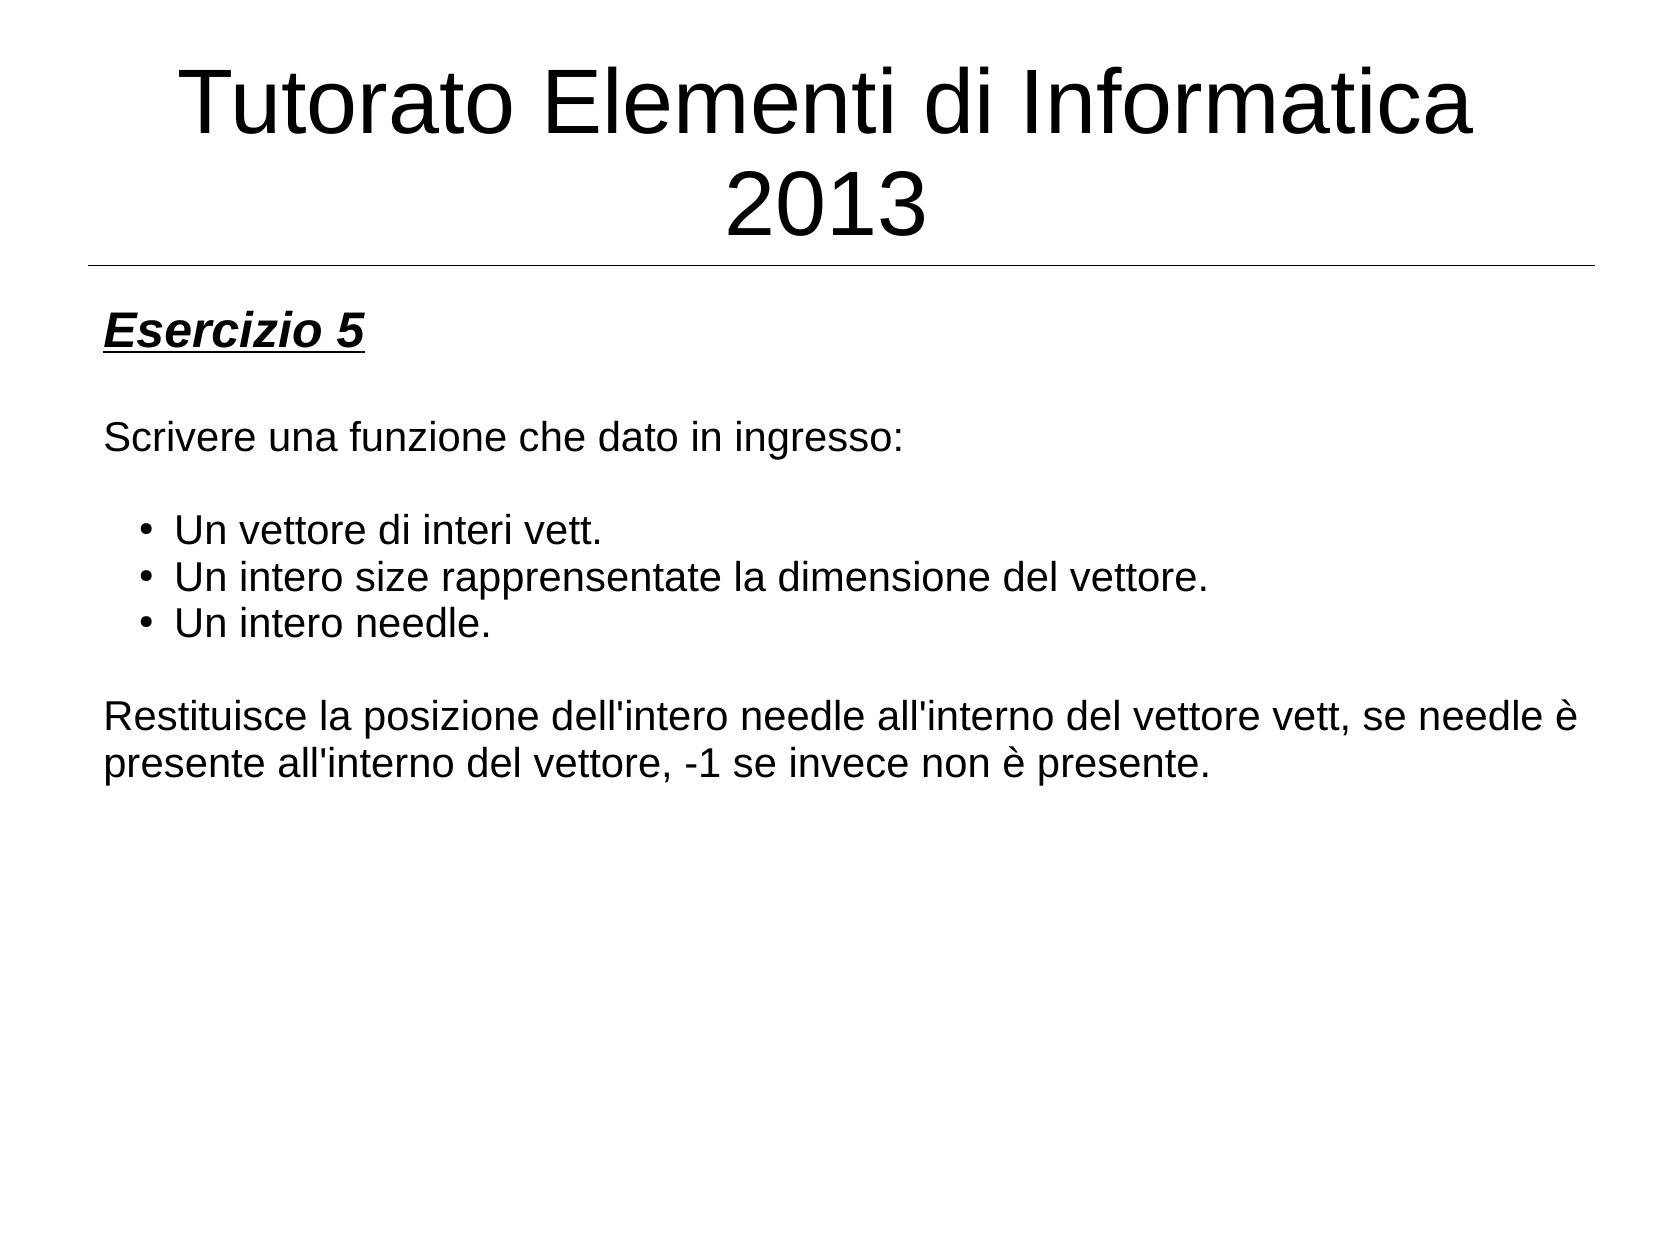

# Tutorato Elementi di Informatica 2013
Esercizio 5
Scrivere una funzione che dato in ingresso:
Un vettore di interi vett.
Un intero size rapprensentate la dimensione del vettore.
Un intero needle.
Restituisce la posizione dell'intero needle all'interno del vettore vett, se needle è presente all'interno del vettore, -1 se invece non è presente.